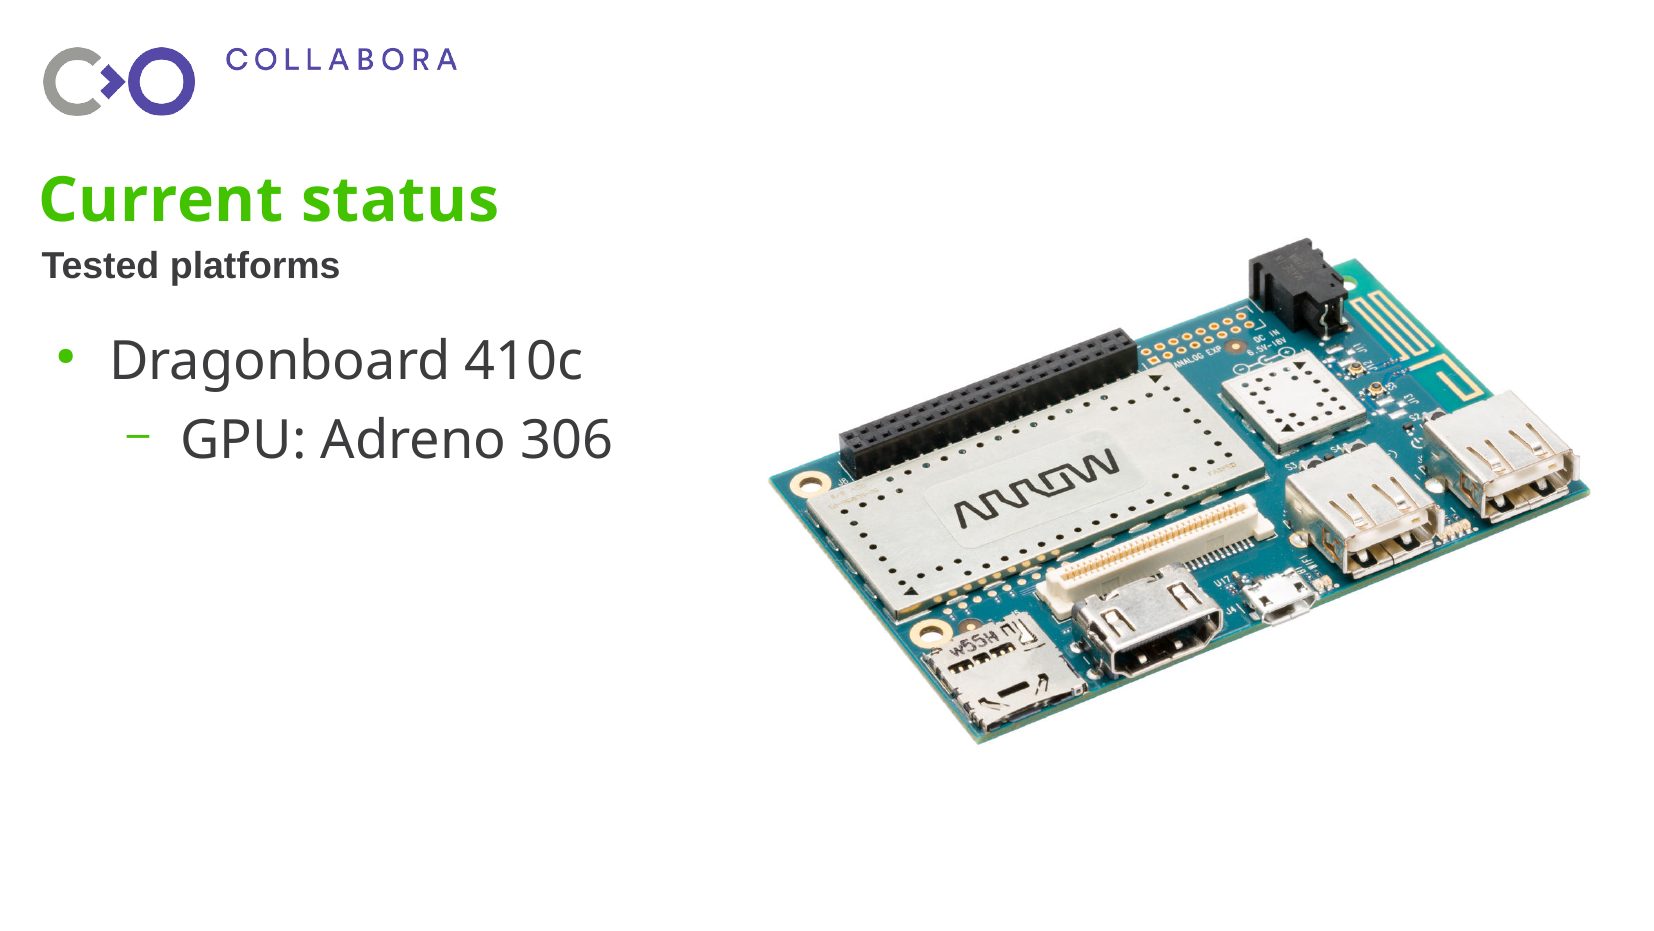

# Current status
Tested platforms
Dragonboard 410c
GPU: Adreno 306